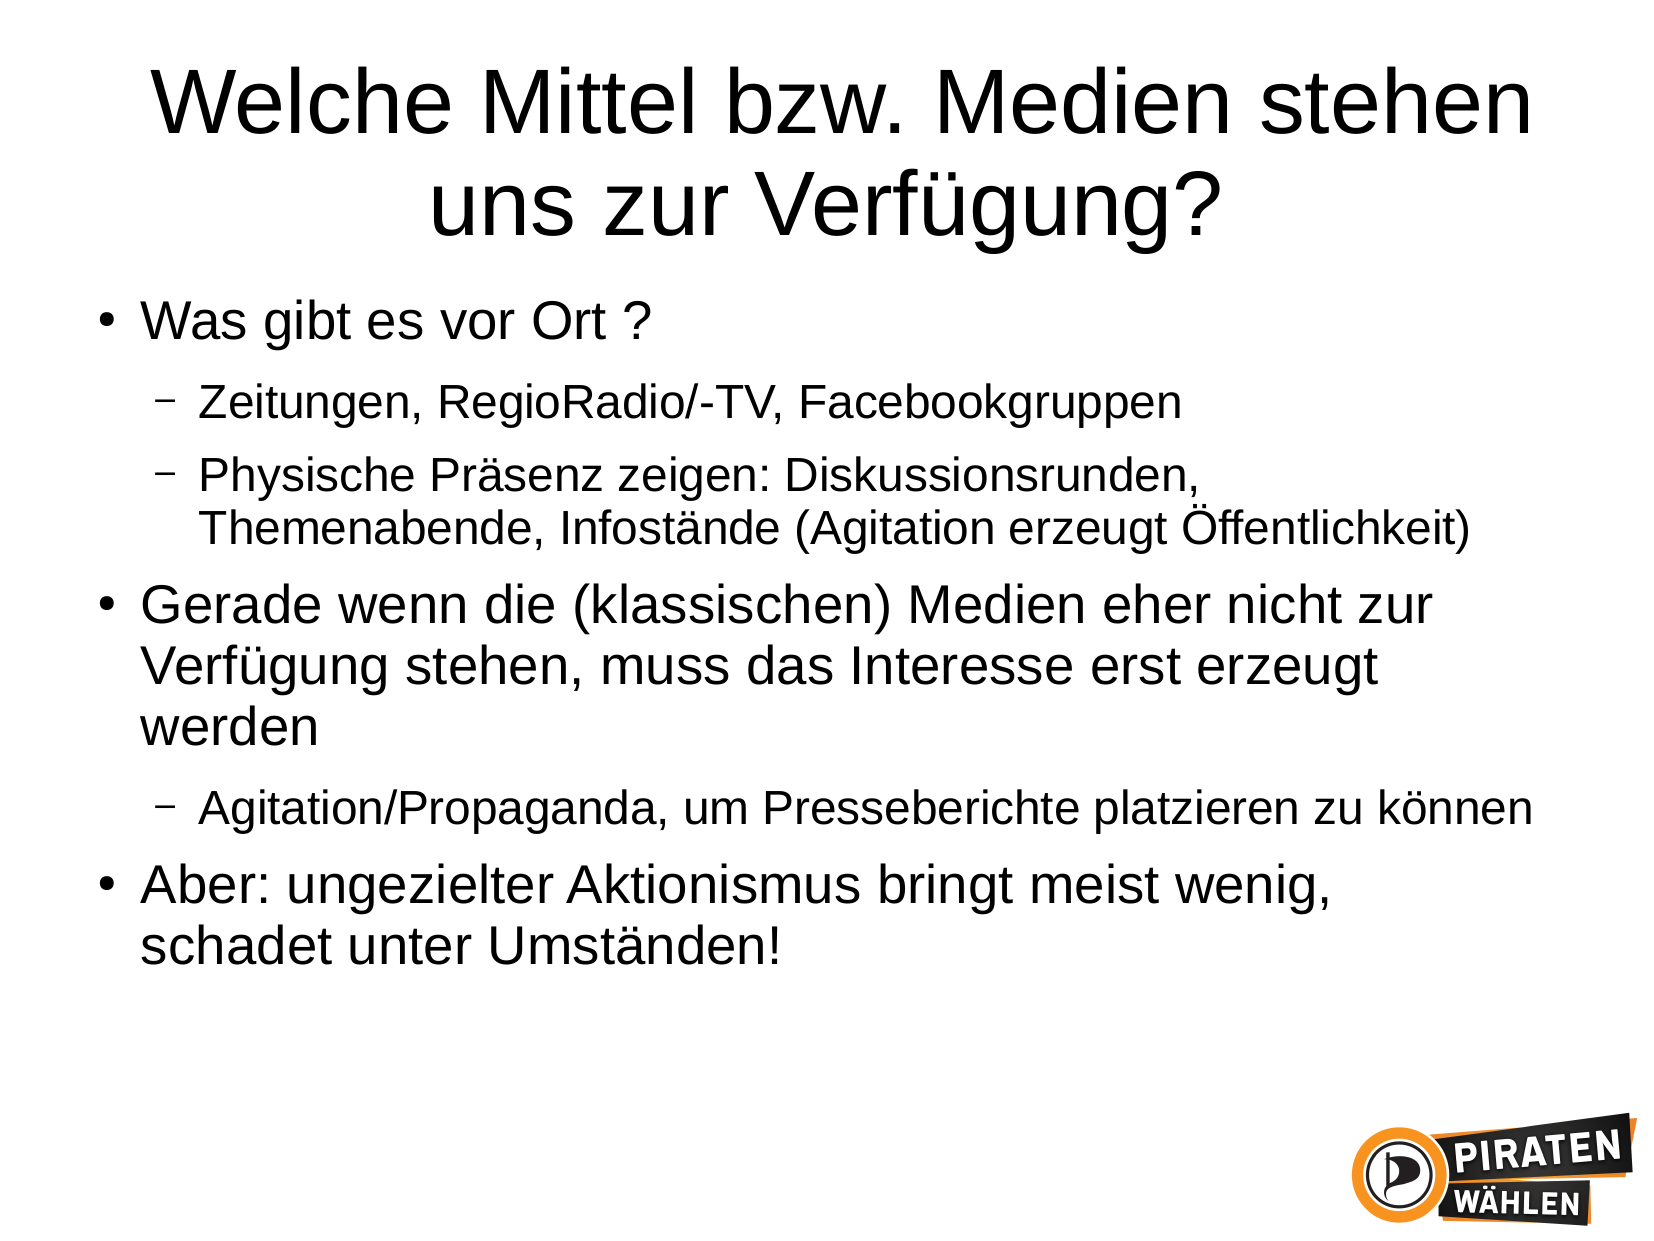

# Welche Mittel bzw. Medien stehen uns zur Verfügung?
Was gibt es vor Ort ?
Zeitungen, RegioRadio/-TV, Facebookgruppen
Physische Präsenz zeigen: Diskussionsrunden, Themenabende, Infostände (Agitation erzeugt Öffentlichkeit)
Gerade wenn die (klassischen) Medien eher nicht zur Verfügung stehen, muss das Interesse erst erzeugt werden
Agitation/Propaganda, um Presseberichte platzieren zu können
Aber: ungezielter Aktionismus bringt meist wenig, schadet unter Umständen!